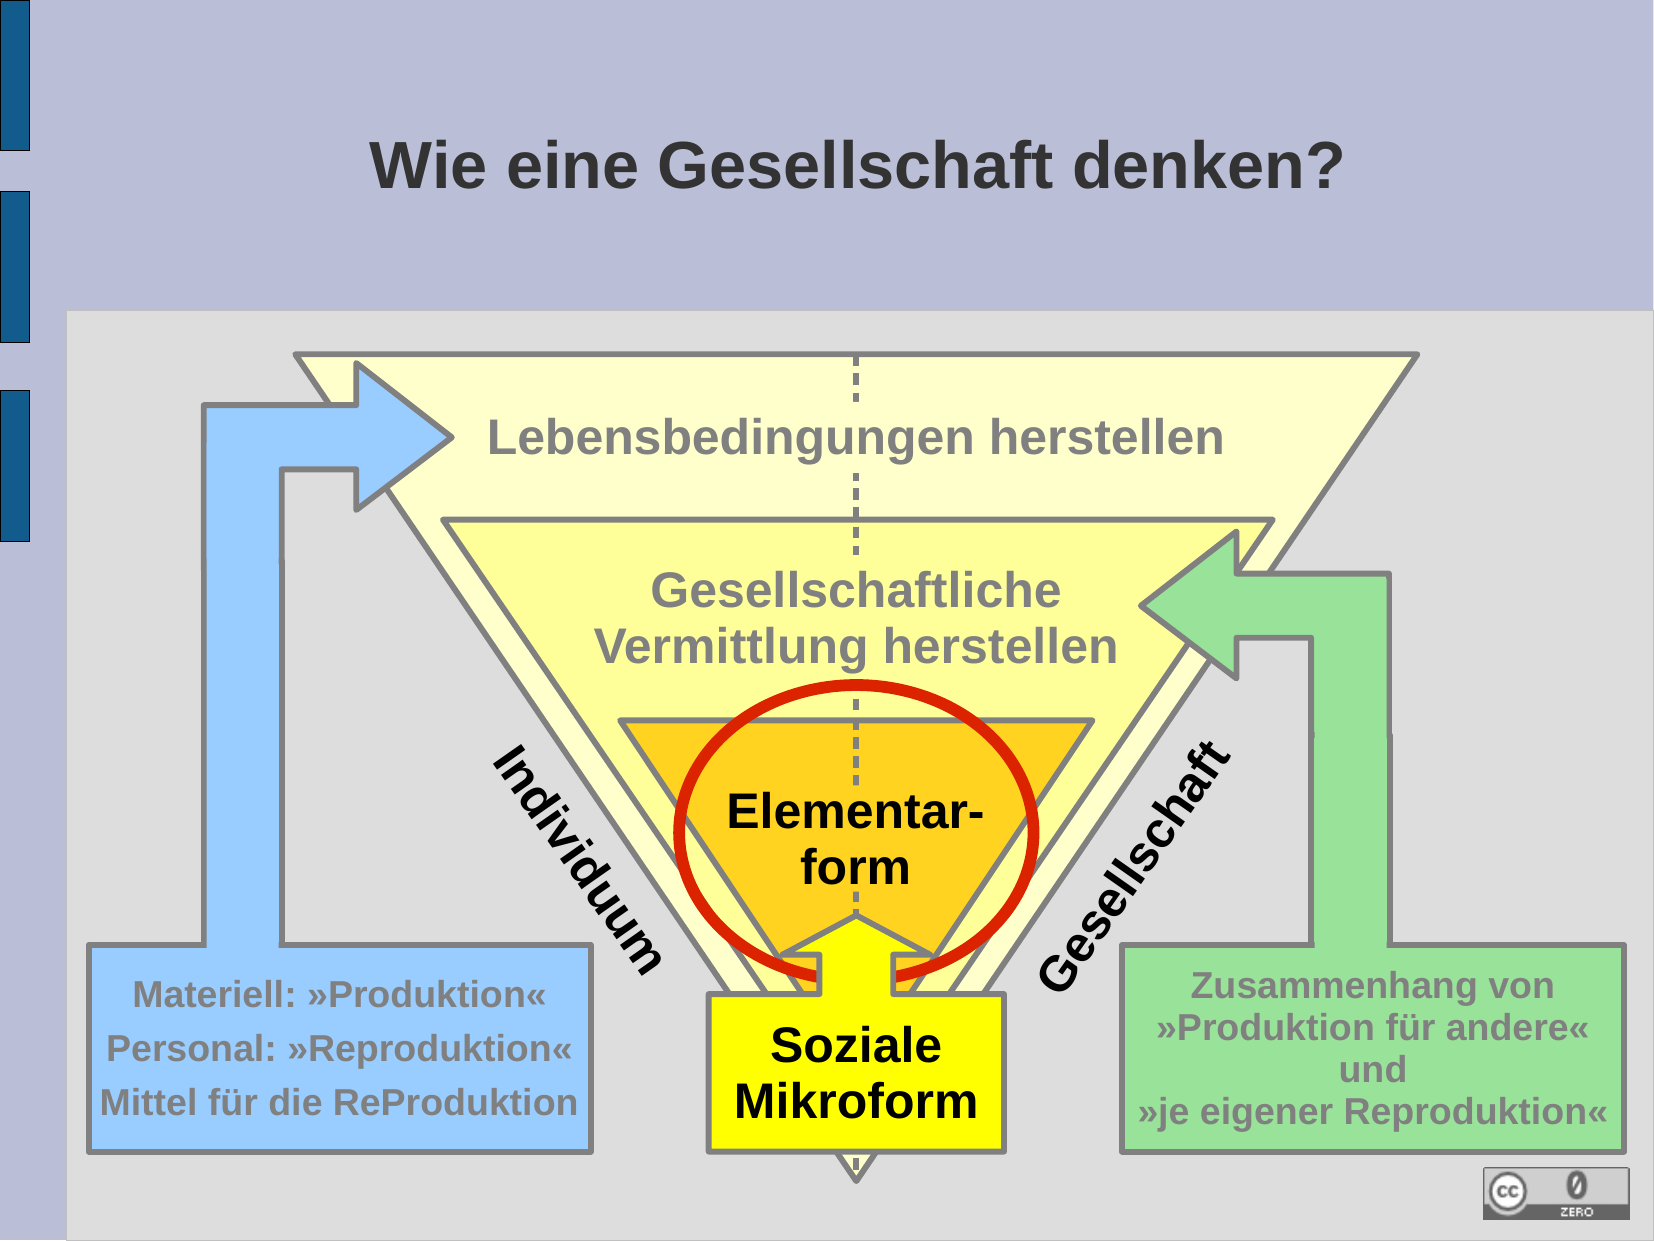

# Wie eine Gesellschaft denken?
Lebensbedingungen herstellen
Gesellschaftliche
Vermittlung herstellen
Elementar-
form
Individuum
Gesellschaft
Soziale
Mikroform
Materiell: »Produktion«
Personal: »Reproduktion«
Mittel für die ReProduktion
Zusammenhang von
»Produktion für andere«
und
»je eigener Reproduktion«